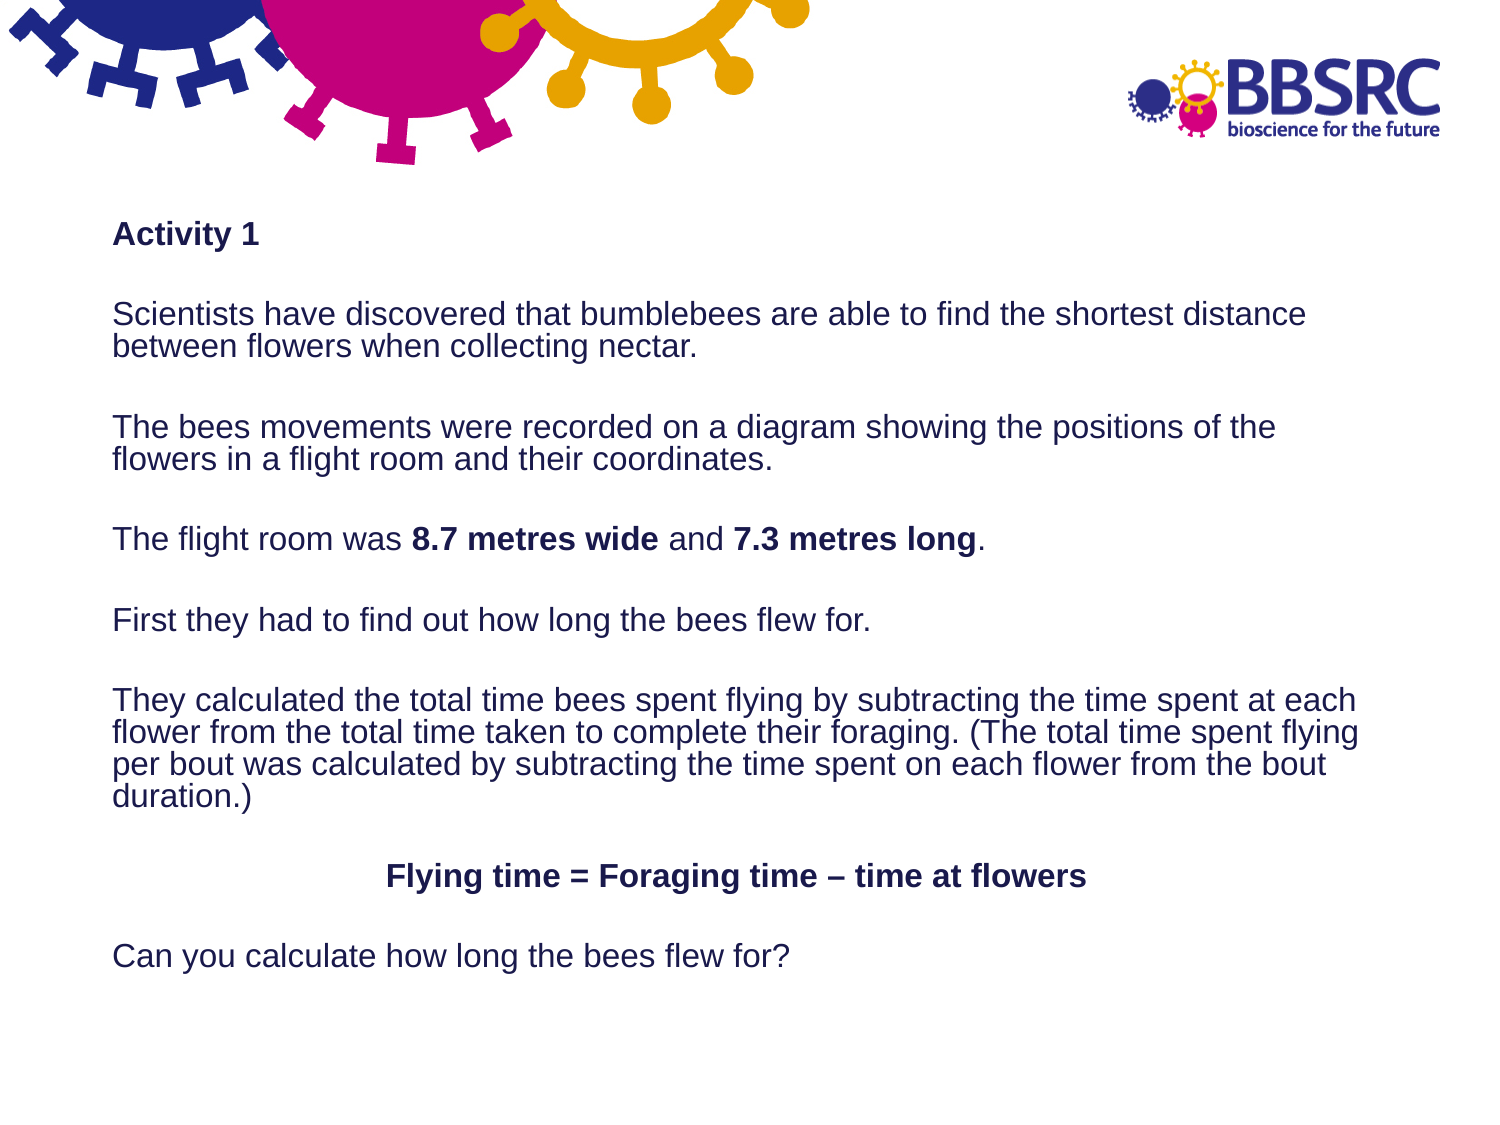

# Activity 1
Scientists have discovered that bumblebees are able to find the shortest distance between flowers when collecting nectar.
The bees movements were recorded on a diagram showing the positions of the flowers in a flight room and their coordinates.
The flight room was 8.7 metres wide and 7.3 metres long.
First they had to find out how long the bees flew for.
They calculated the total time bees spent flying by subtracting the time spent at each flower from the total time taken to complete their foraging. (The total time spent flying per bout was calculated by subtracting the time spent on each flower from the bout duration.)
Flying time = Foraging time – time at flowers
Can you calculate how long the bees flew for?